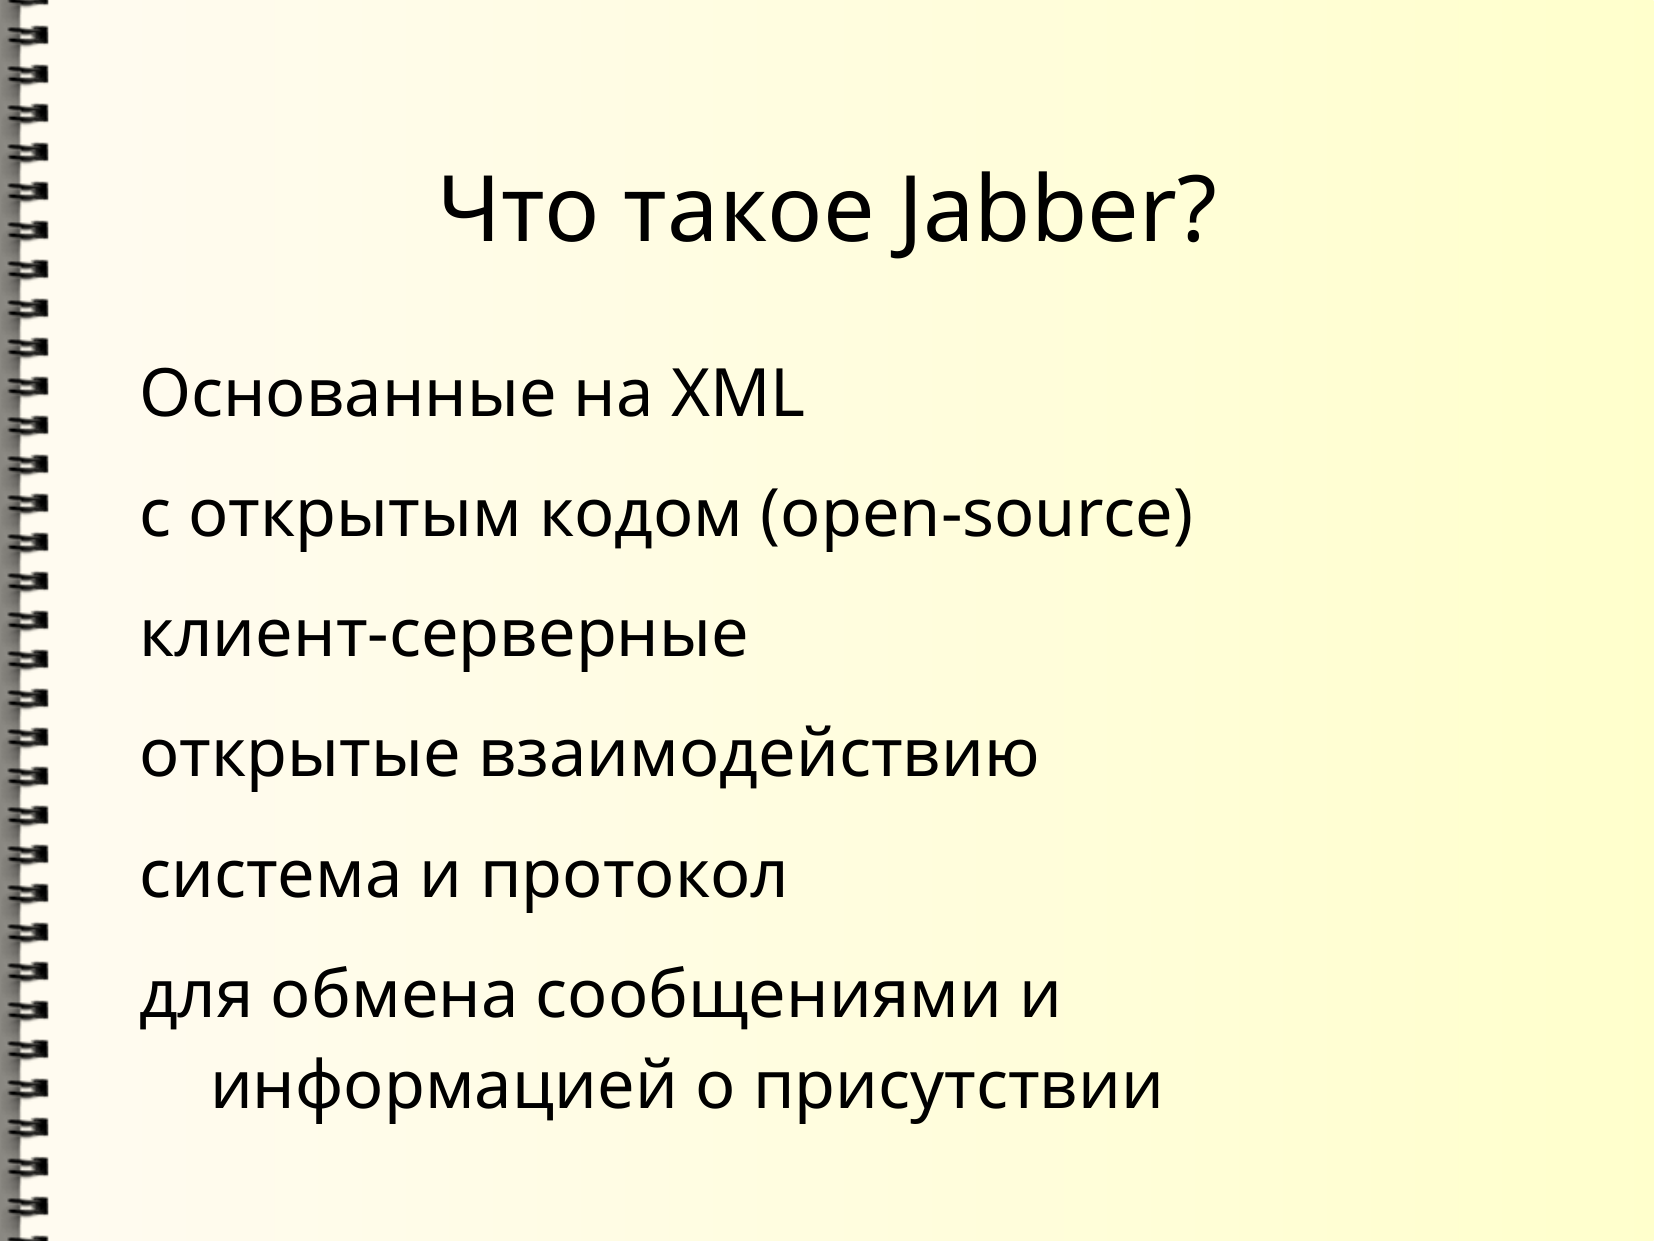

# Что такое Jabber?
Основанные на XML
с открытым кодом (open-source)
клиент-серверные
открытые взаимодействию
система и протокол
для обмена сообщениями и информацией о присутствии